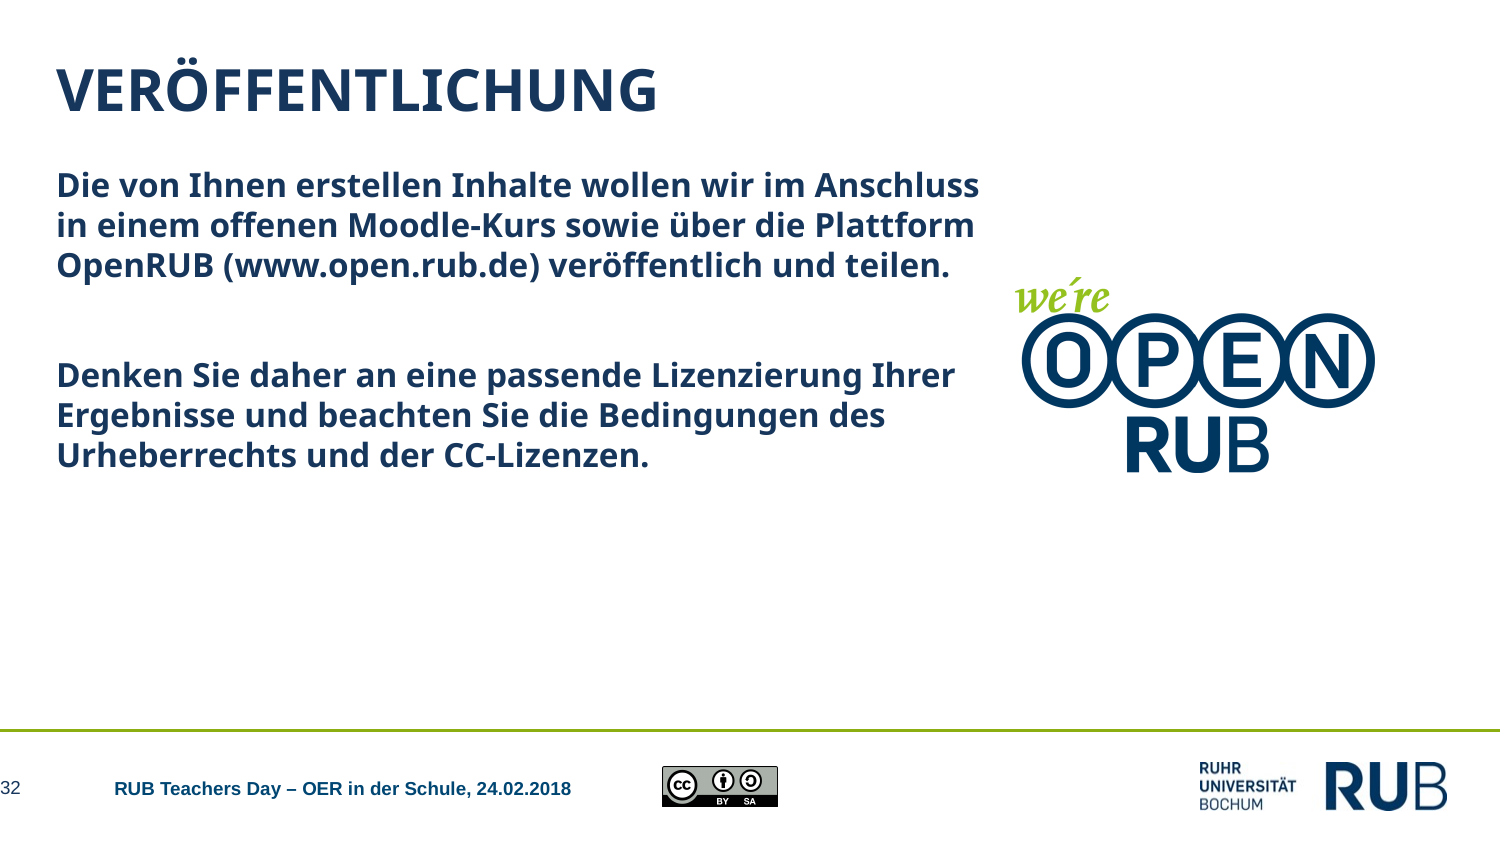

Veröffentlichung
Die von Ihnen erstellen Inhalte wollen wir im Anschluss in einem offenen Moodle-Kurs sowie über die Plattform OpenRUB (www.open.rub.de) veröffentlich und teilen.
Denken Sie daher an eine passende Lizenzierung Ihrer Ergebnisse und beachten Sie die Bedingungen des Urheberrechts und der CC-Lizenzen.
RUB Teachers Day – OER in der Schule, 24.02.2018